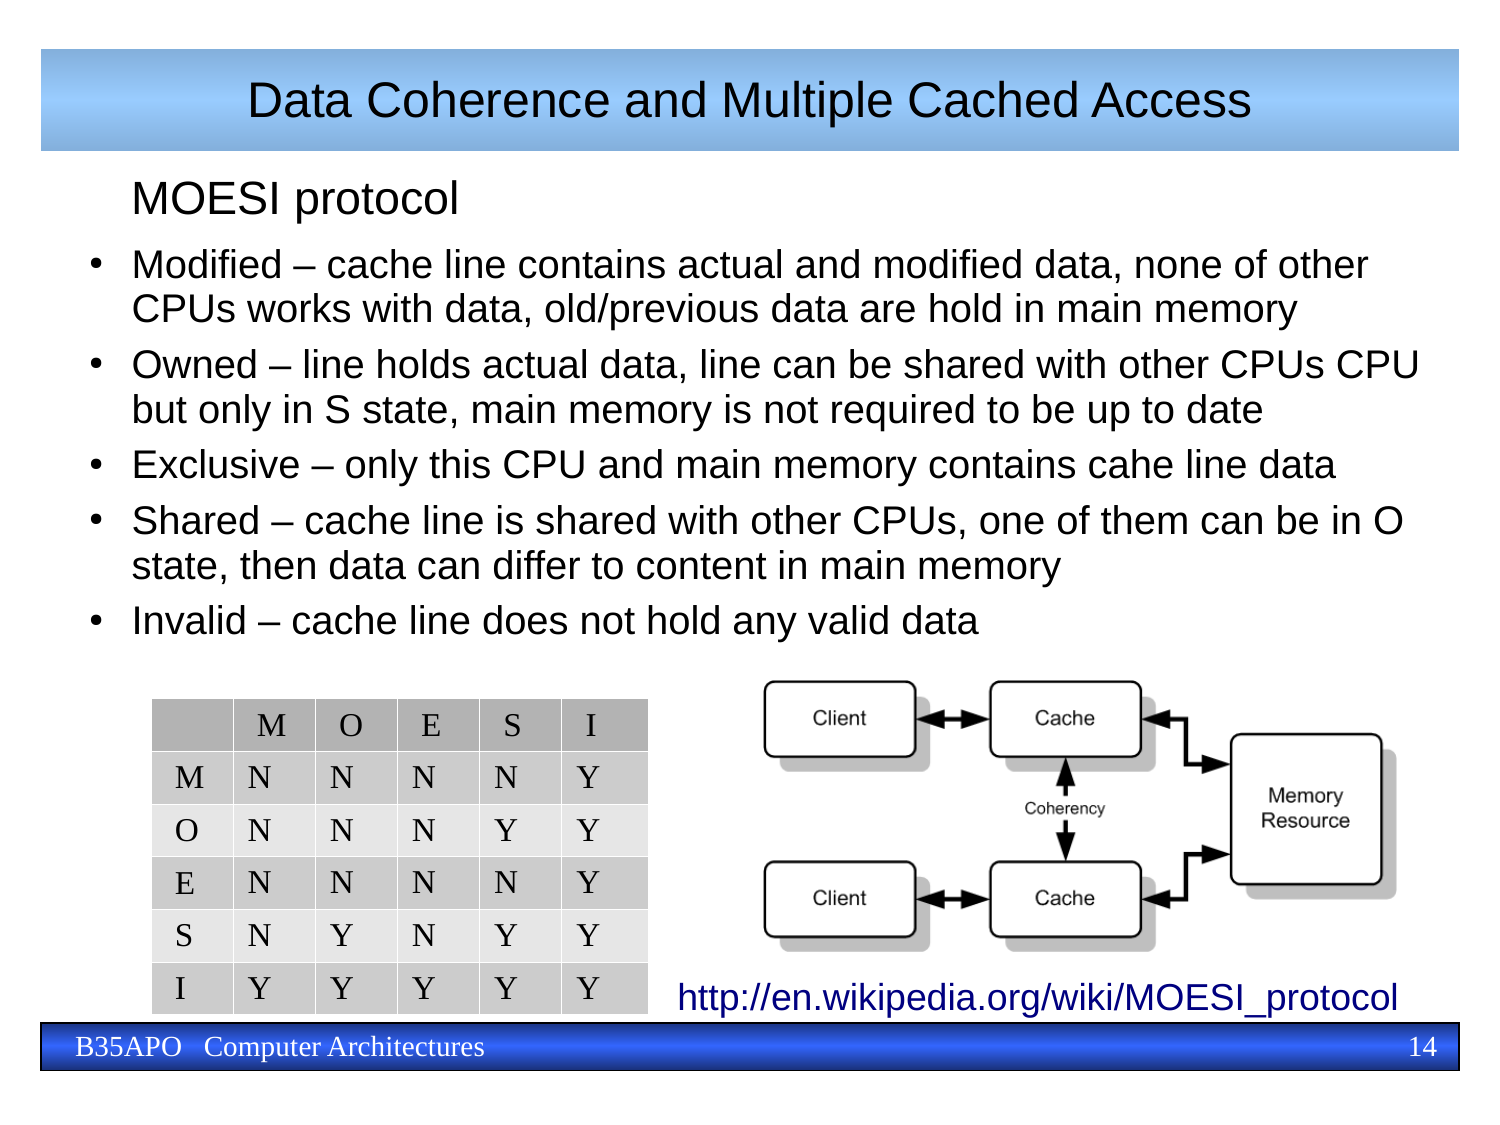

# Data Coherence and Multiple Cached Access
MOESI protocol
Modified – cache line contains actual and modified data, none of other CPUs works with data, old/previous data are hold in main memory
Owned – line holds actual data, line can be shared with other CPUs CPU but only in S state, main memory is not required to be up to date
Exclusive – only this CPU and main memory contains cahe line data
Shared – cache line is shared with other CPUs, one of them can be in O state, then data can differ to content in main memory
Invalid – cache line does not hold any valid data
| | M | O | E | S | I |
| --- | --- | --- | --- | --- | --- |
| M | N | N | N | N | Y |
| O | N | N | N | Y | Y |
| E | N | N | N | N | Y |
| S | N | Y | N | Y | Y |
| I | Y | Y | Y | Y | Y |
http://en.wikipedia.org/wiki/MOESI_protocol
B35APO Computer Architectures
14